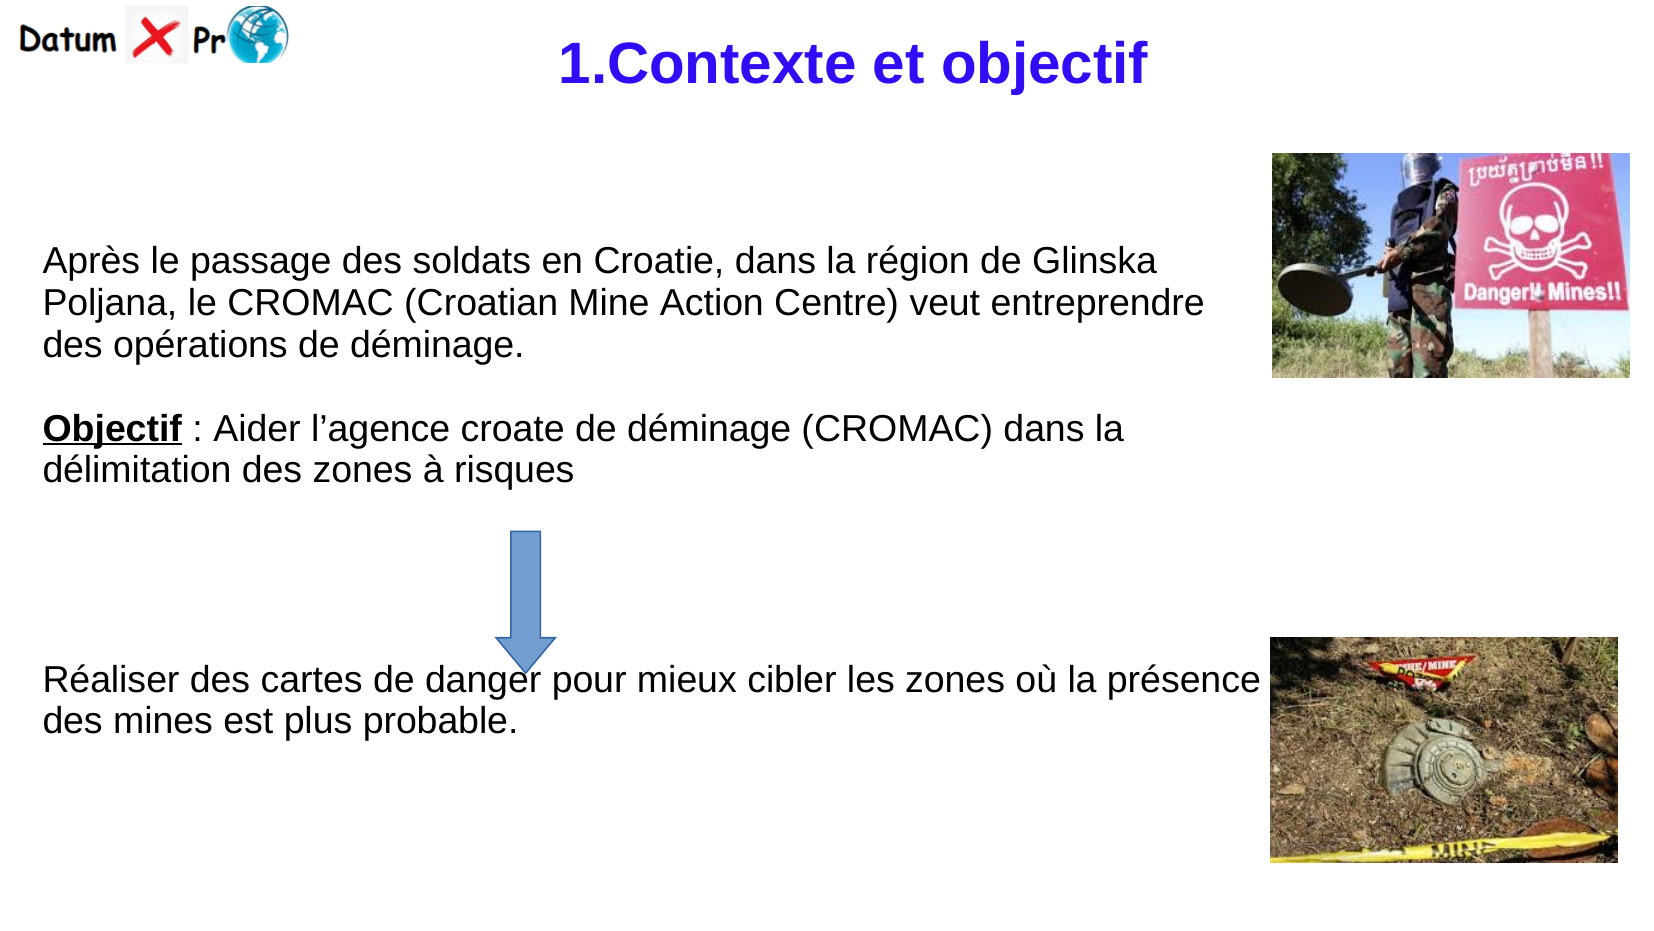

1.Contexte et objectif
Après le passage des soldats en Croatie, dans la région de Glinska Poljana, le CROMAC (Croatian Mine Action Centre) veut entreprendre des opérations de déminage.
Objectif : Aider l’agence croate de déminage (CROMAC) dans la délimitation des zones à risques
Réaliser des cartes de danger pour mieux cibler les zones où la présence des mines est plus probable.